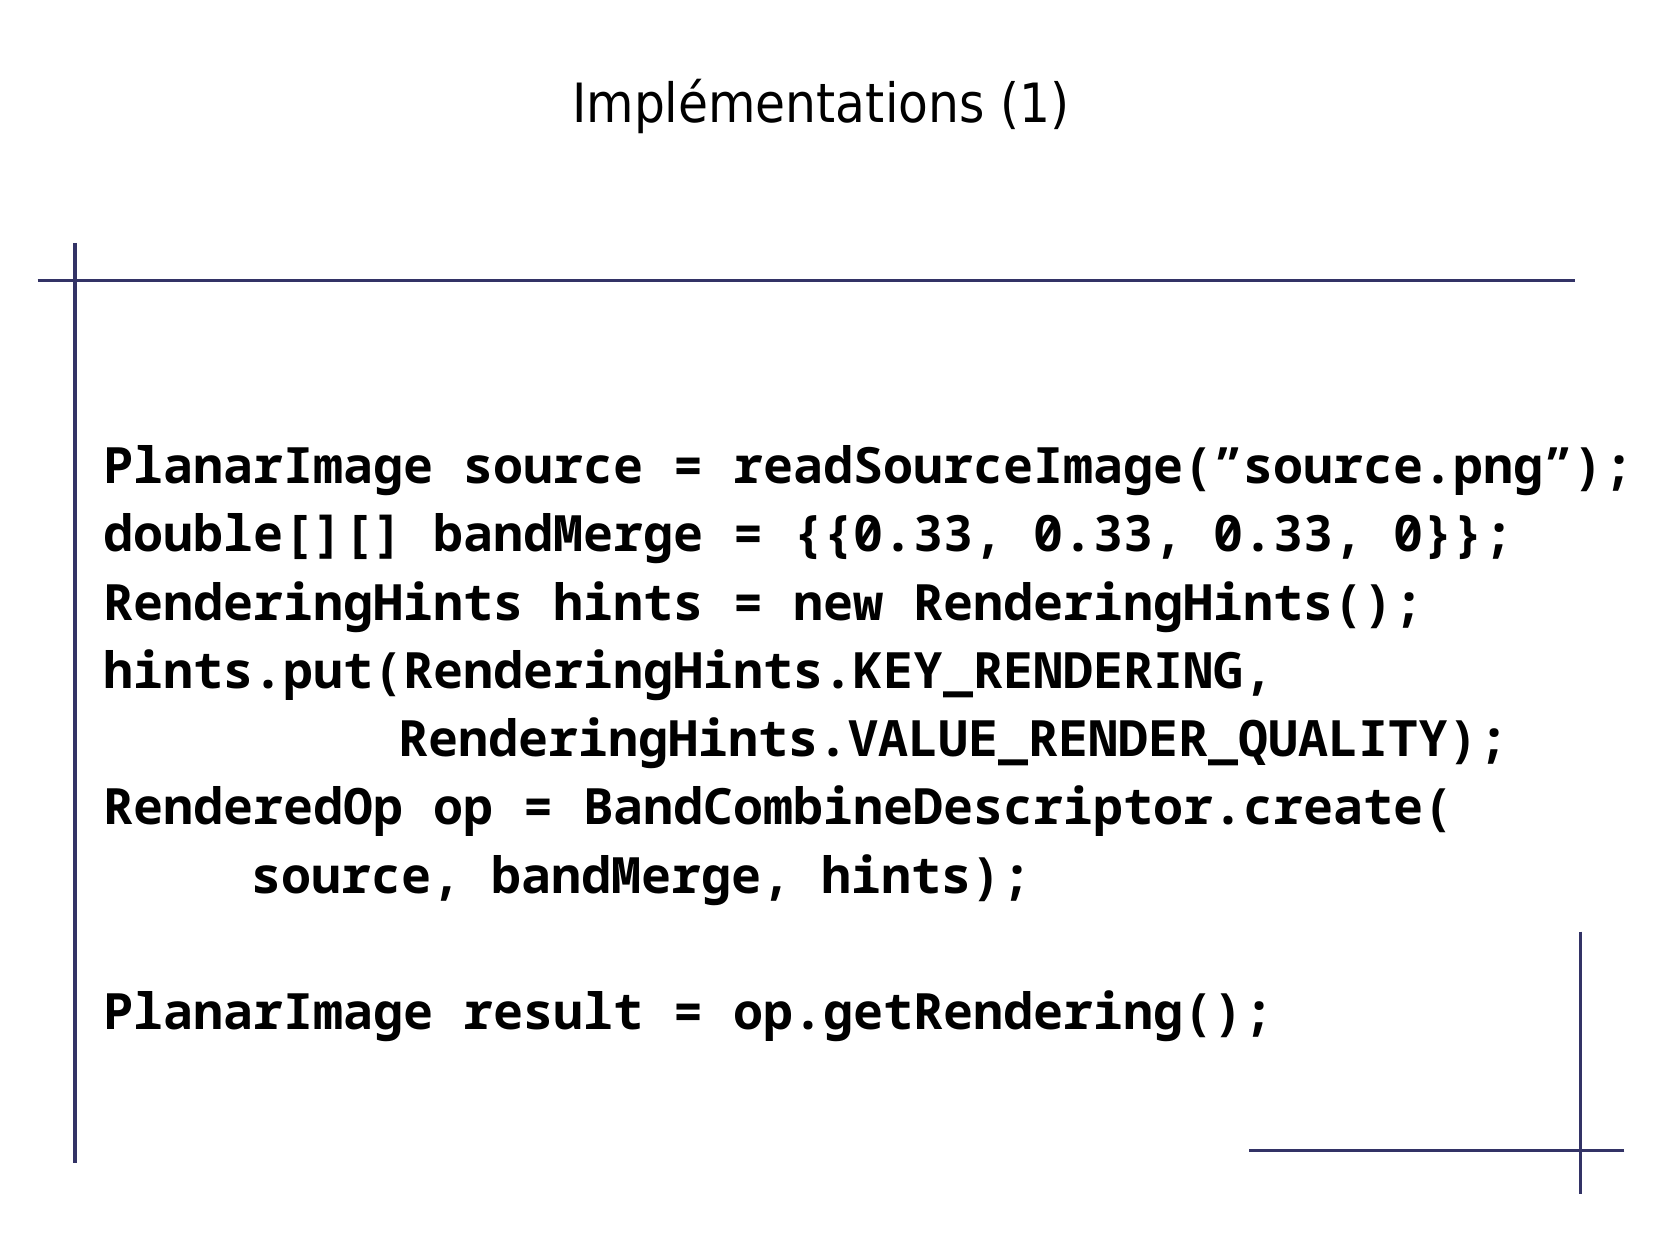

# Implémentations (1)
PlanarImage source = readSourceImage(”source.png”);
double[][] bandMerge = {{0.33, 0.33, 0.33, 0}};
RenderingHints hints = new RenderingHints();
hints.put(RenderingHints.KEY_RENDERING,
				RenderingHints.VALUE_RENDER_QUALITY);
RenderedOp op = BandCombineDescriptor.create(
		source, bandMerge, hints);
PlanarImage result = op.getRendering();